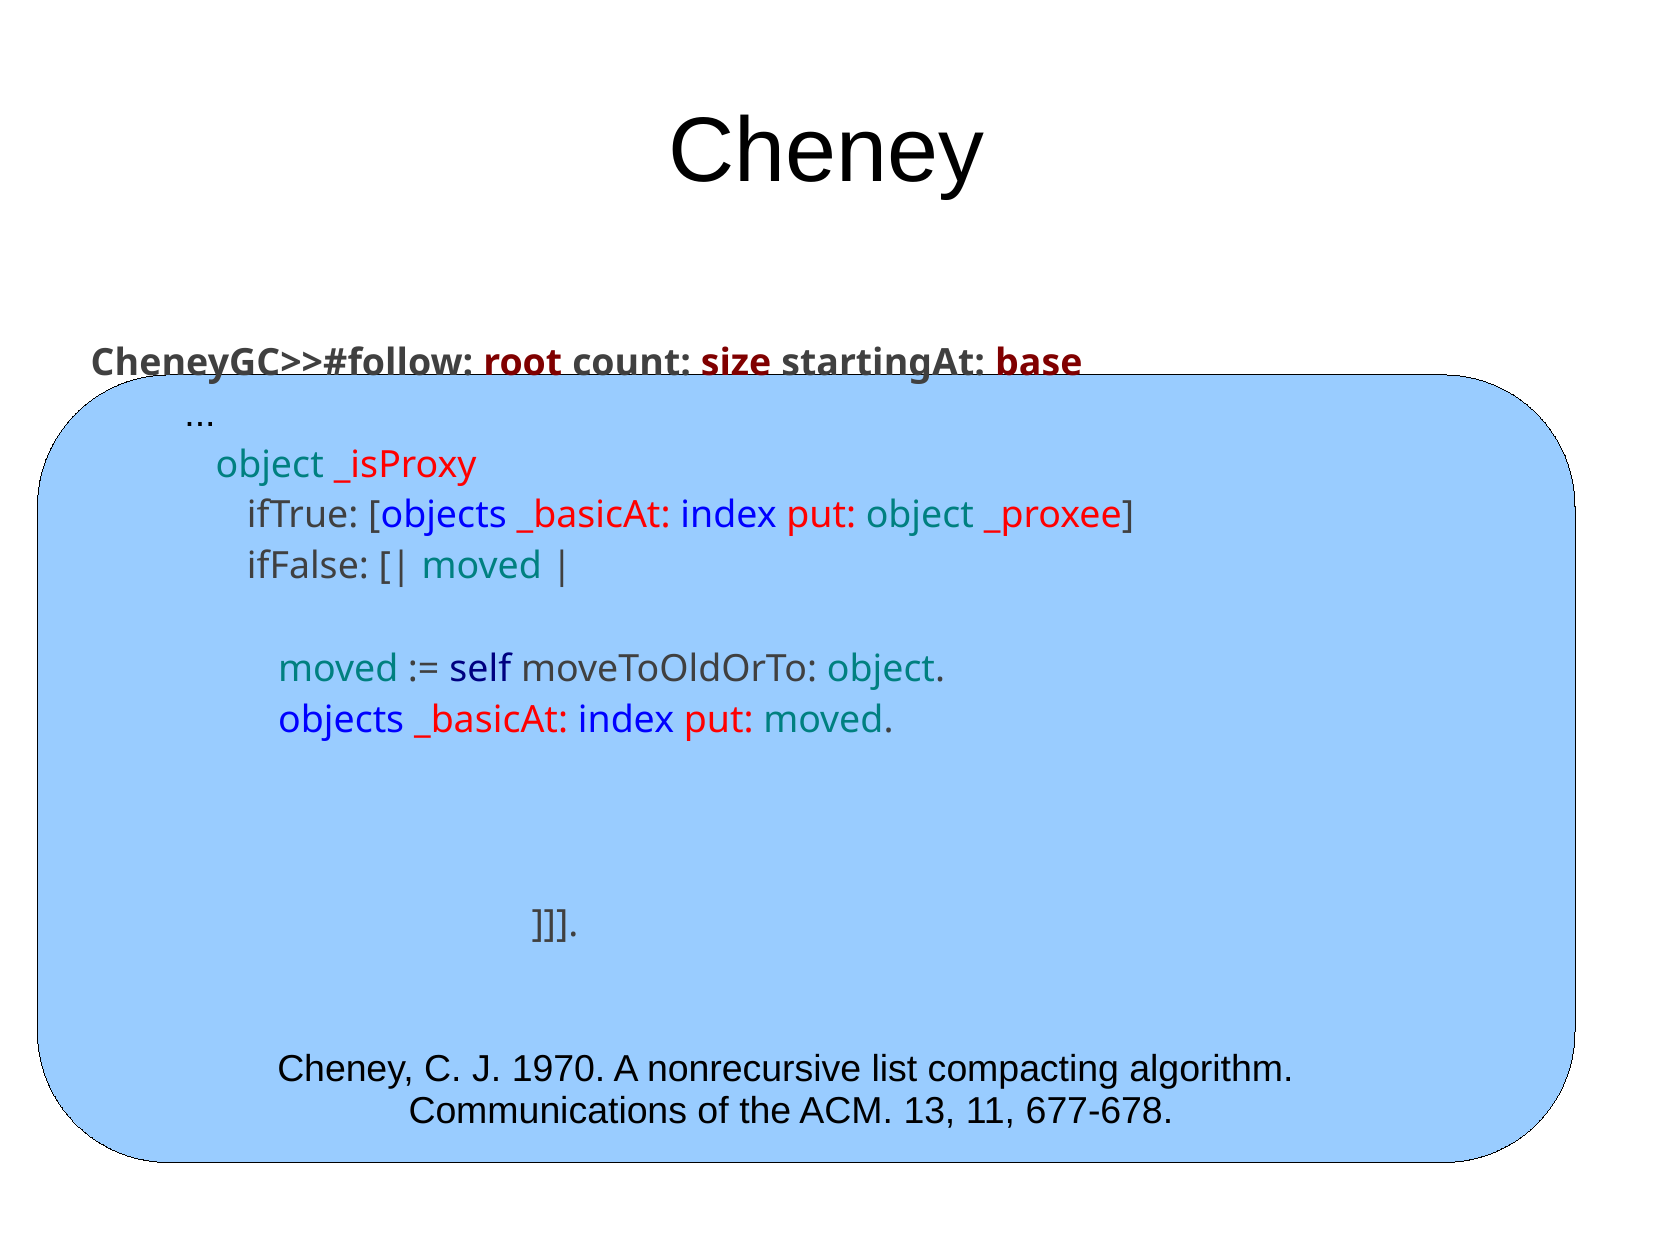

Cheney
CheneyGC>>#follow: root count: size startingAt: base
			...
				object _isProxy
					ifTrue: [objects _basicAt: index put: object _proxee]
					ifFalse: [| moved |
						moved := self moveToOldOrTo: object.
						objects _basicAt: index put: moved.
						 ]]].
Cheney, C. J. 1970. A nonrecursive list compacting algorithm.
Communications of the ACM. 13, 11, 677-678.